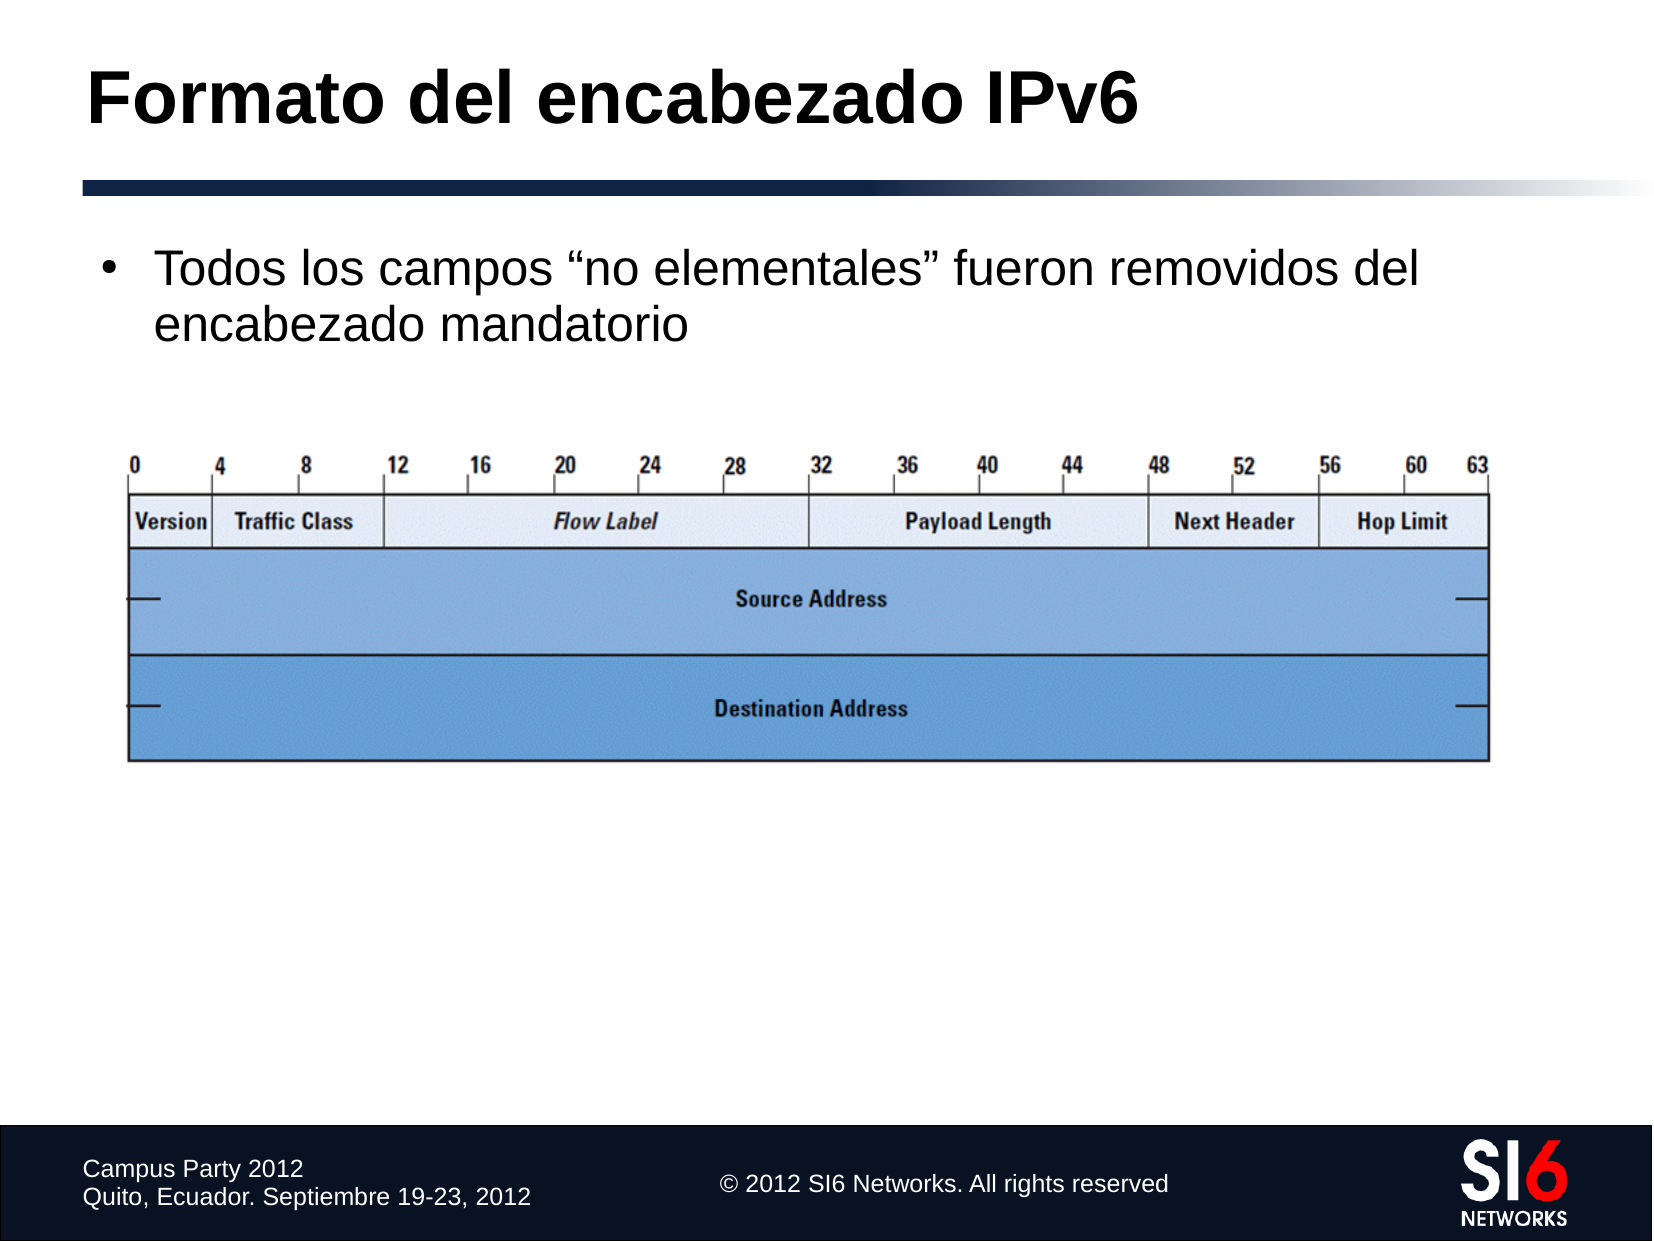

# Formato del encabezado IPv6
Todos los campos “no elementales” fueron removidos del encabezado mandatorio
Congreso de Seguridad en Computo 2011